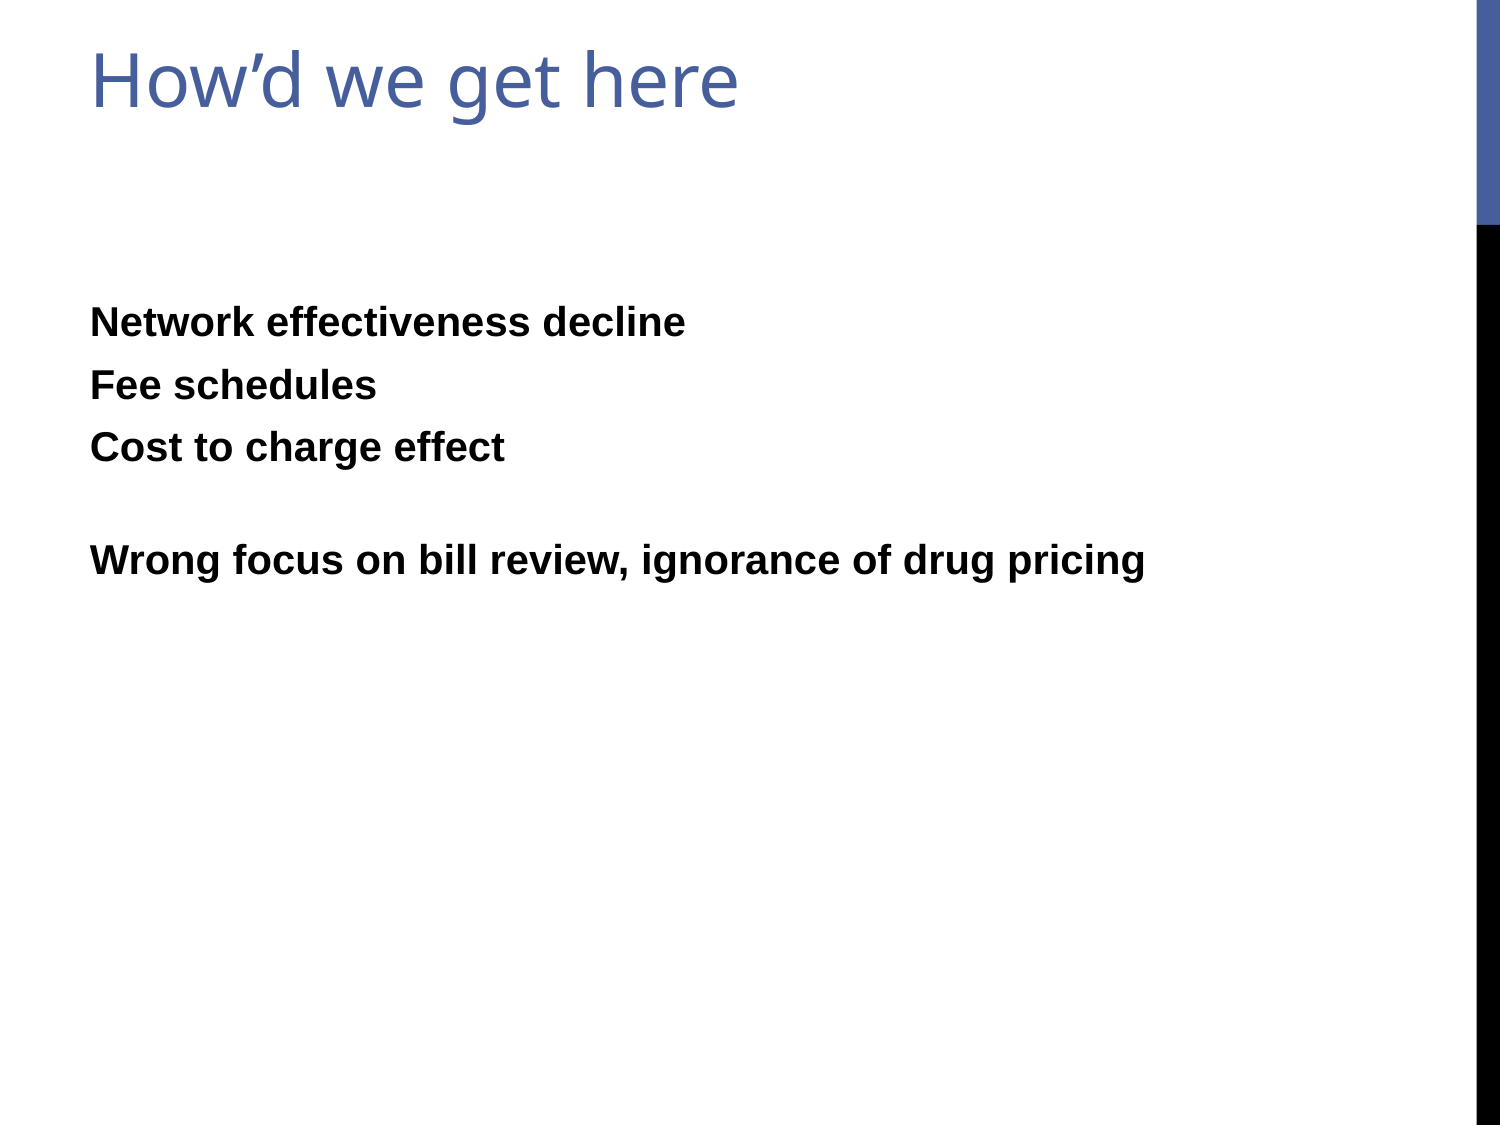

# How’d we get here
Network effectiveness decline
Fee schedules
Cost to charge effect
Wrong focus on bill review, ignorance of drug pricing